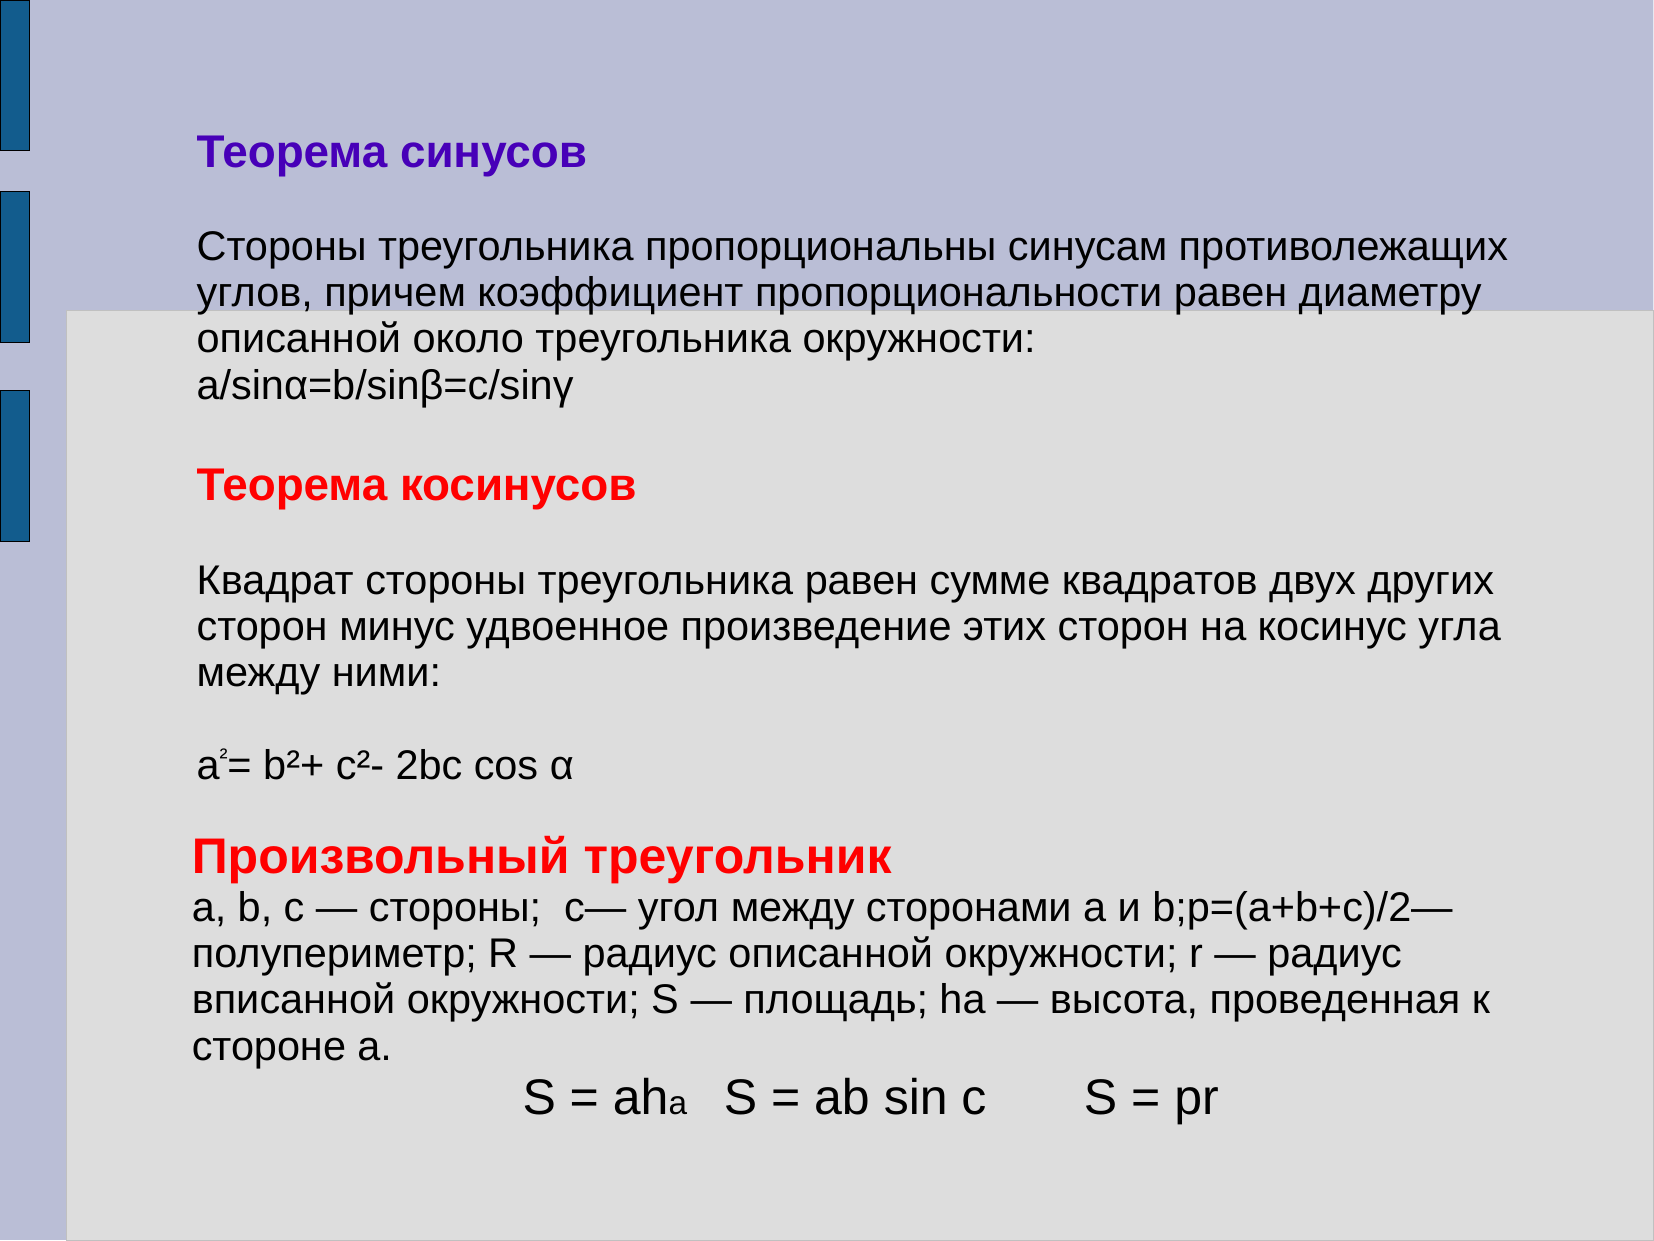

Теорема синусов
Стороны треугольника пропорциональны синусам противолежащих углов, причем коэффициент пропорциональности равен диаметру описанной около треугольника окружности:
a/sinα=b/sinβ=с/sinγ
Теорема косинусов
Квадрат стороны треугольника равен сумме квадратов двух других сторон минус удвоенное произведение этих сторон на косинус угла между ними:
a²= b²+ c²- 2bc cos α
Произвольный треугольник
a, b, c — стороны; с— угол между сторонами a и b;р=(a+b+с)/2— полупериметр; R — радиус описанной окружности; r — радиус вписанной окружности; S — площадь; ha — высота, проведенная к стороне a.
S = ahа S = ab sin с S = pr